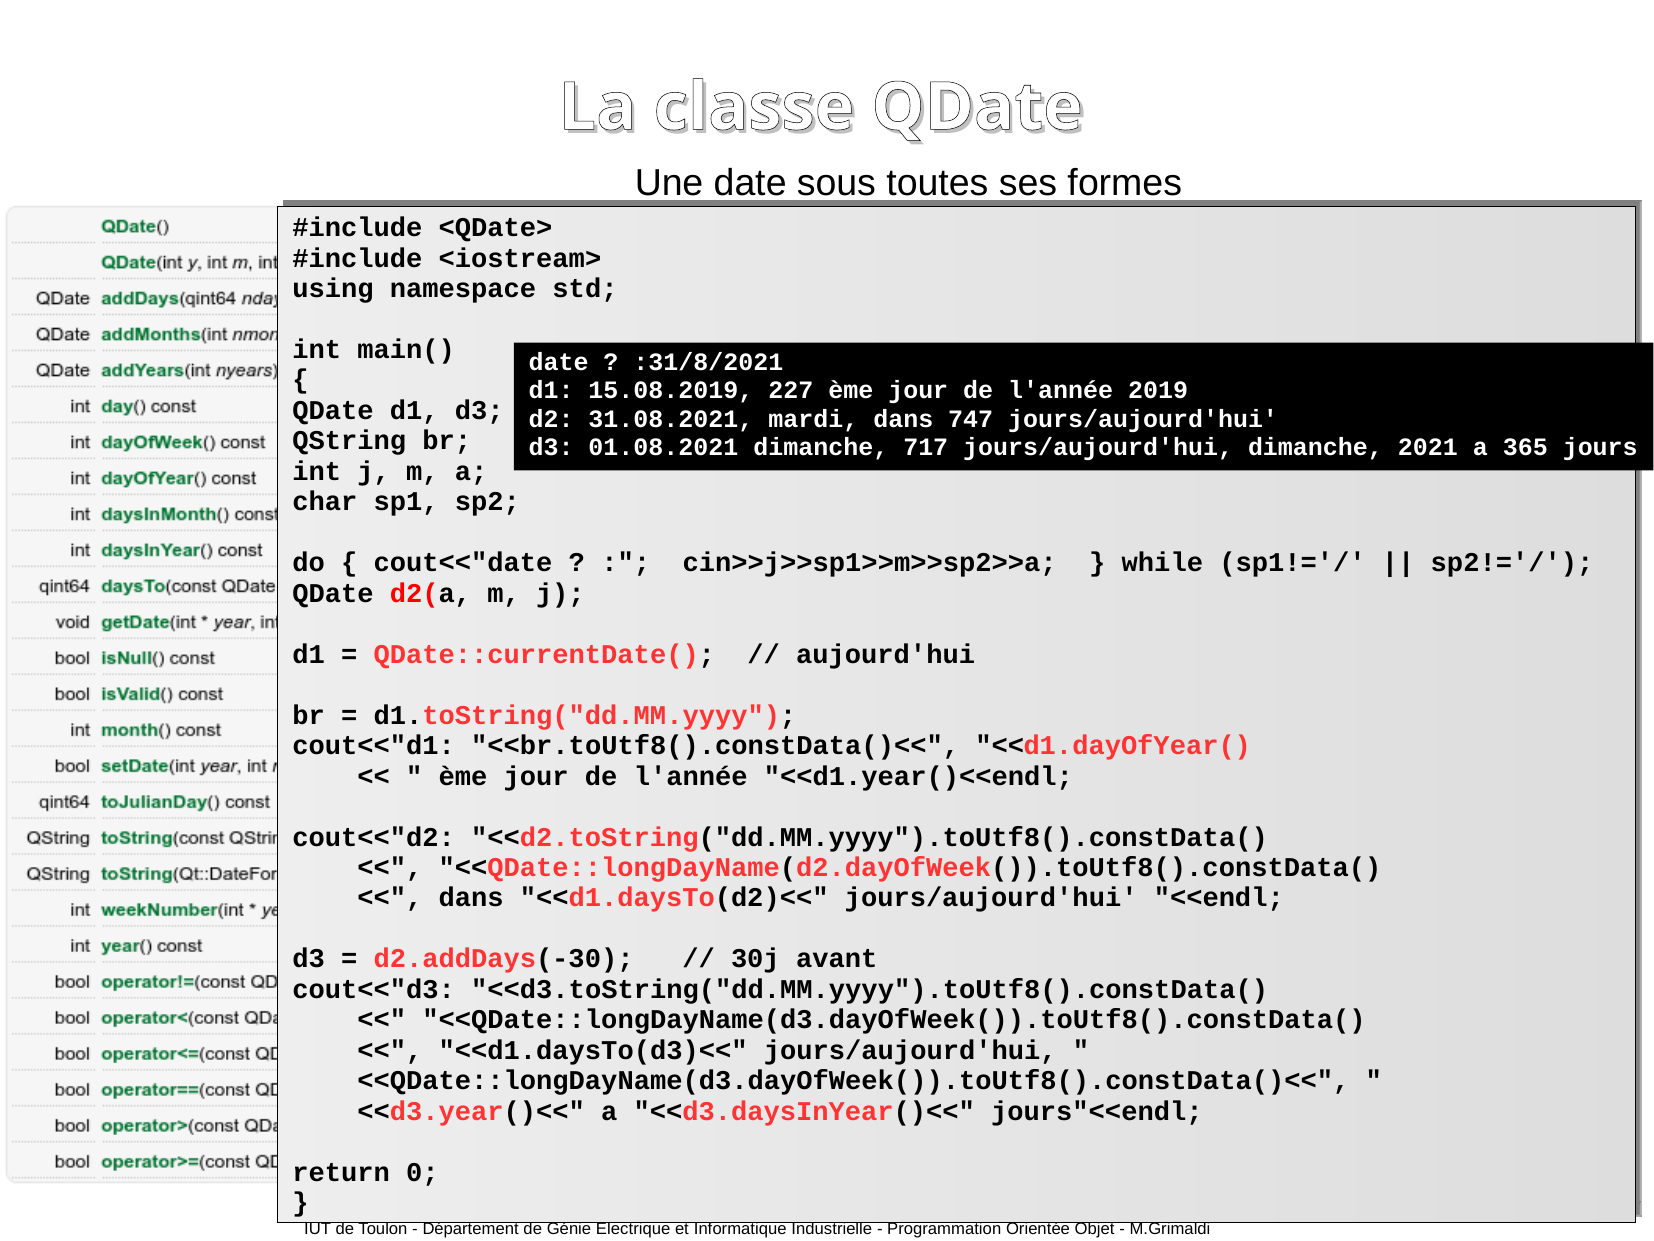

# La classe QDate
Une date sous toutes ses formes
#include <QDate>
#include <iostream>
using namespace std;
int main()
{
QDate d1, d3;
QString br;
int j, m, a;
char sp1, sp2;
do { cout<<"date ? :"; cin>>j>>sp1>>m>>sp2>>a; } while (sp1!='/' || sp2!='/');
QDate d2(a, m, j);
d1 = QDate::currentDate(); // aujourd'hui
br = d1.toString("dd.MM.yyyy");
cout<<"d1: "<<br.toUtf8().constData()<<", "<<d1.dayOfYear()
 << " ème jour de l'année "<<d1.year()<<endl;
cout<<"d2: "<<d2.toString("dd.MM.yyyy").toUtf8().constData()
 <<", "<<QDate::longDayName(d2.dayOfWeek()).toUtf8().constData()
 <<", dans "<<d1.daysTo(d2)<<" jours/aujourd'hui' "<<endl;
d3 = d2.addDays(-30); // 30j avant
cout<<"d3: "<<d3.toString("dd.MM.yyyy").toUtf8().constData()
 <<" "<<QDate::longDayName(d3.dayOfWeek()).toUtf8().constData()
 <<", "<<d1.daysTo(d3)<<" jours/aujourd'hui, "
 <<QDate::longDayName(d3.dayOfWeek()).toUtf8().constData()<<", "
 <<d3.year()<<" a "<<d3.daysInYear()<<" jours"<<endl;
return 0;
}
date ? :31/8/2021
d1: 15.08.2019, 227 ème jour de l'année 2019
d2: 31.08.2021, mardi, dans 747 jours/aujourd'hui'
d3: 01.08.2021 dimanche, 717 jours/aujourd'hui, dimanche, 2021 a 365 jours
Entrer une date
Quel est son jour de la semaine ?
Quel est son jour de l’année ?
Combien de jours la séparent d’aujourd’hui ?
1 mois avant (30j), quel était (sera) le jour de la semaine ?
Combien de jours avait (aura) cette année là ?